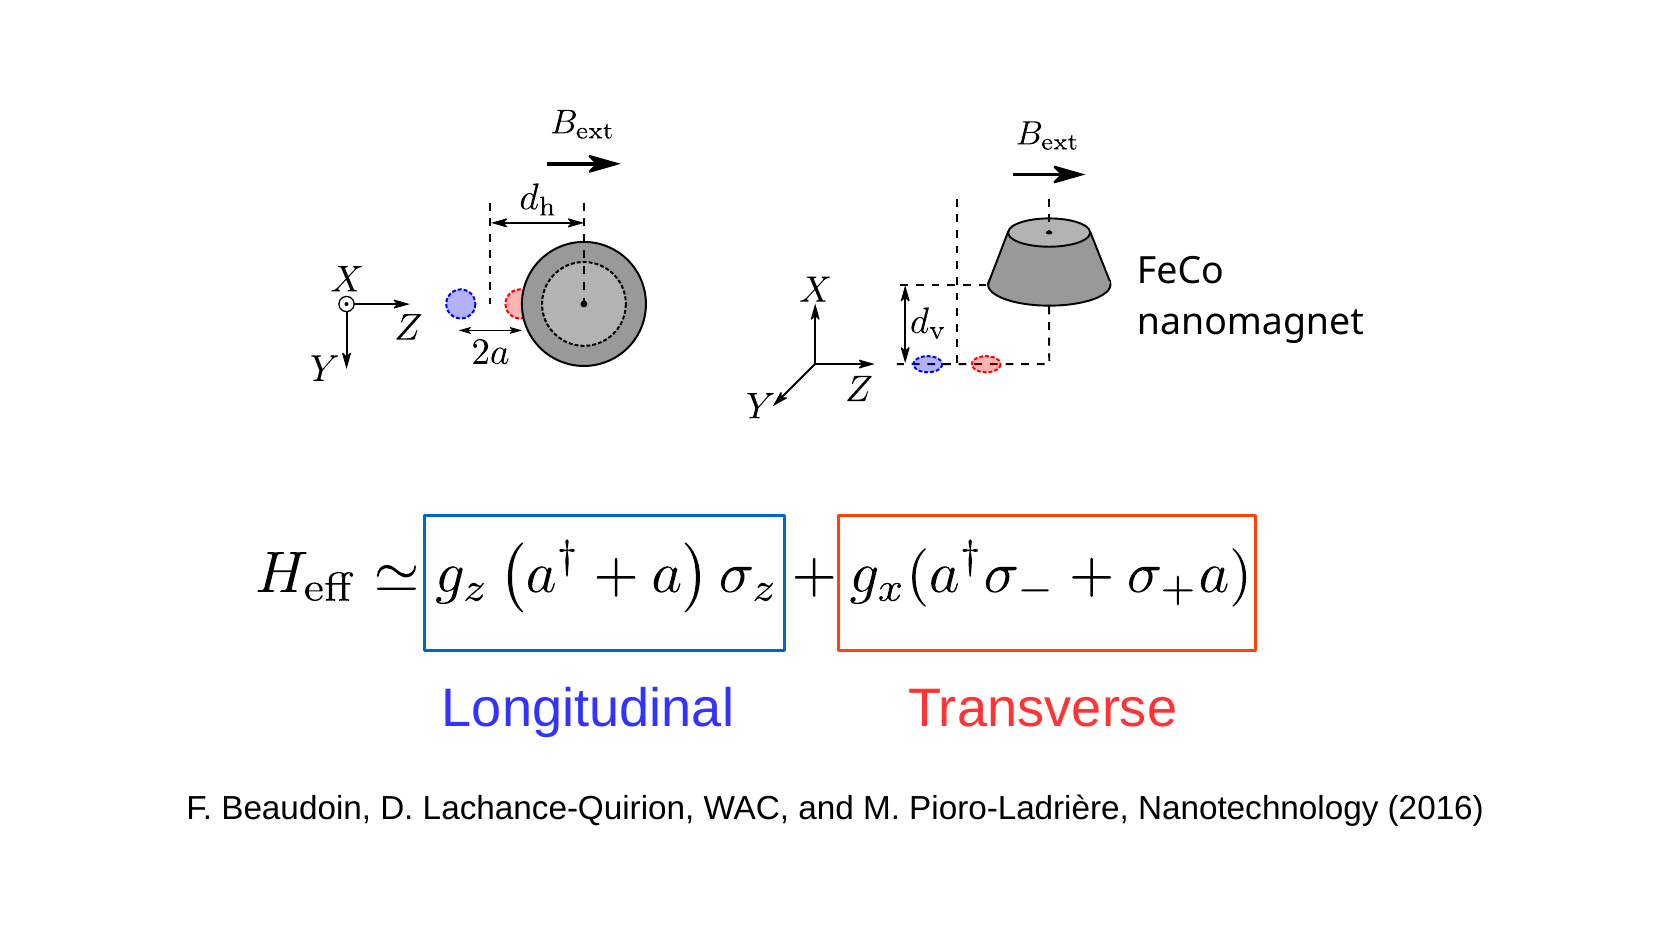

FeCo nanomagnet
Longitudinal
Transverse
F. Beaudoin, D. Lachance-Quirion, WAC, and M. Pioro-Ladrière, Nanotechnology (2016)